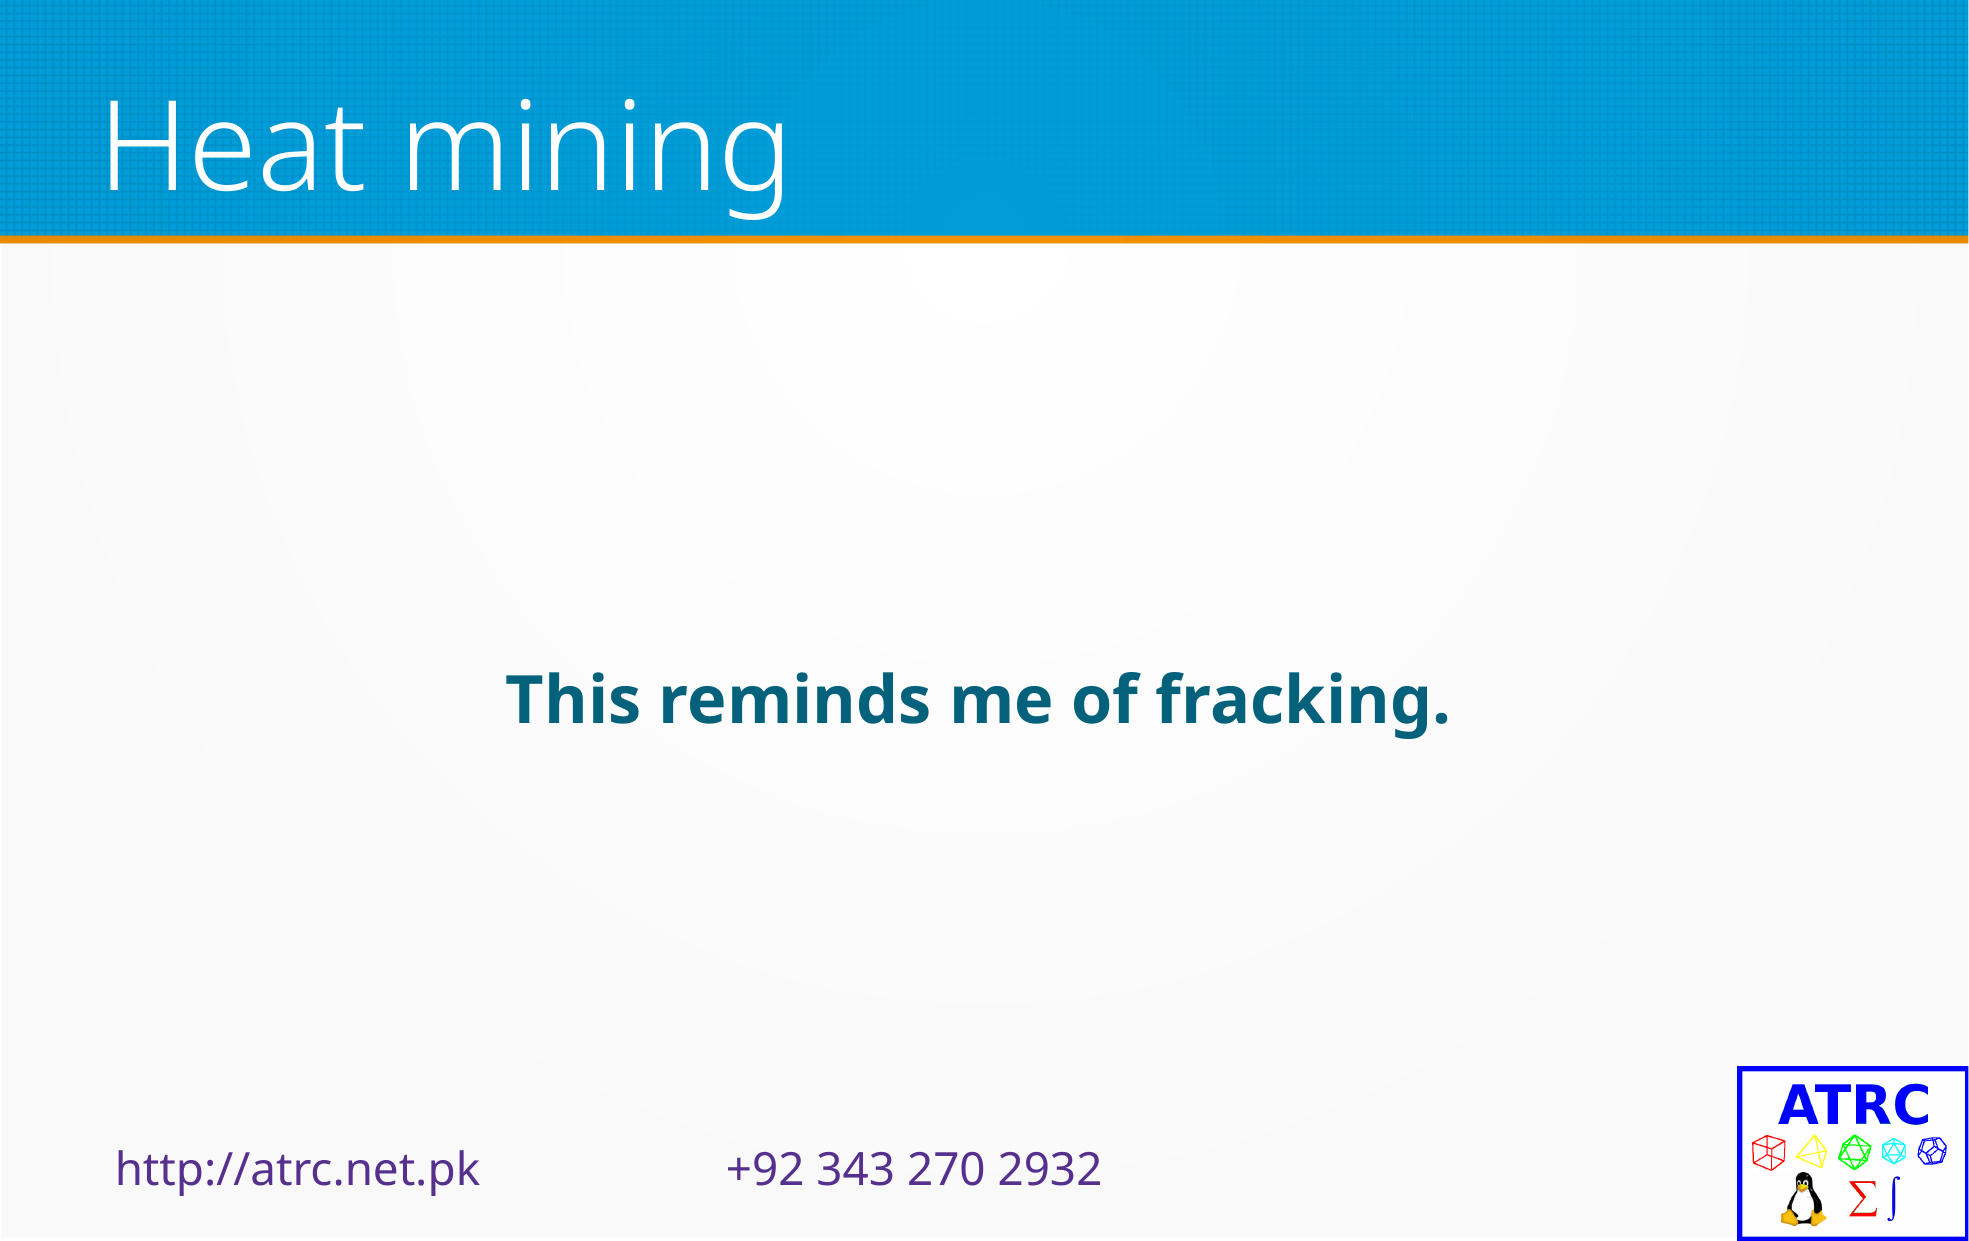

# Heat mining
This reminds me of fracking.